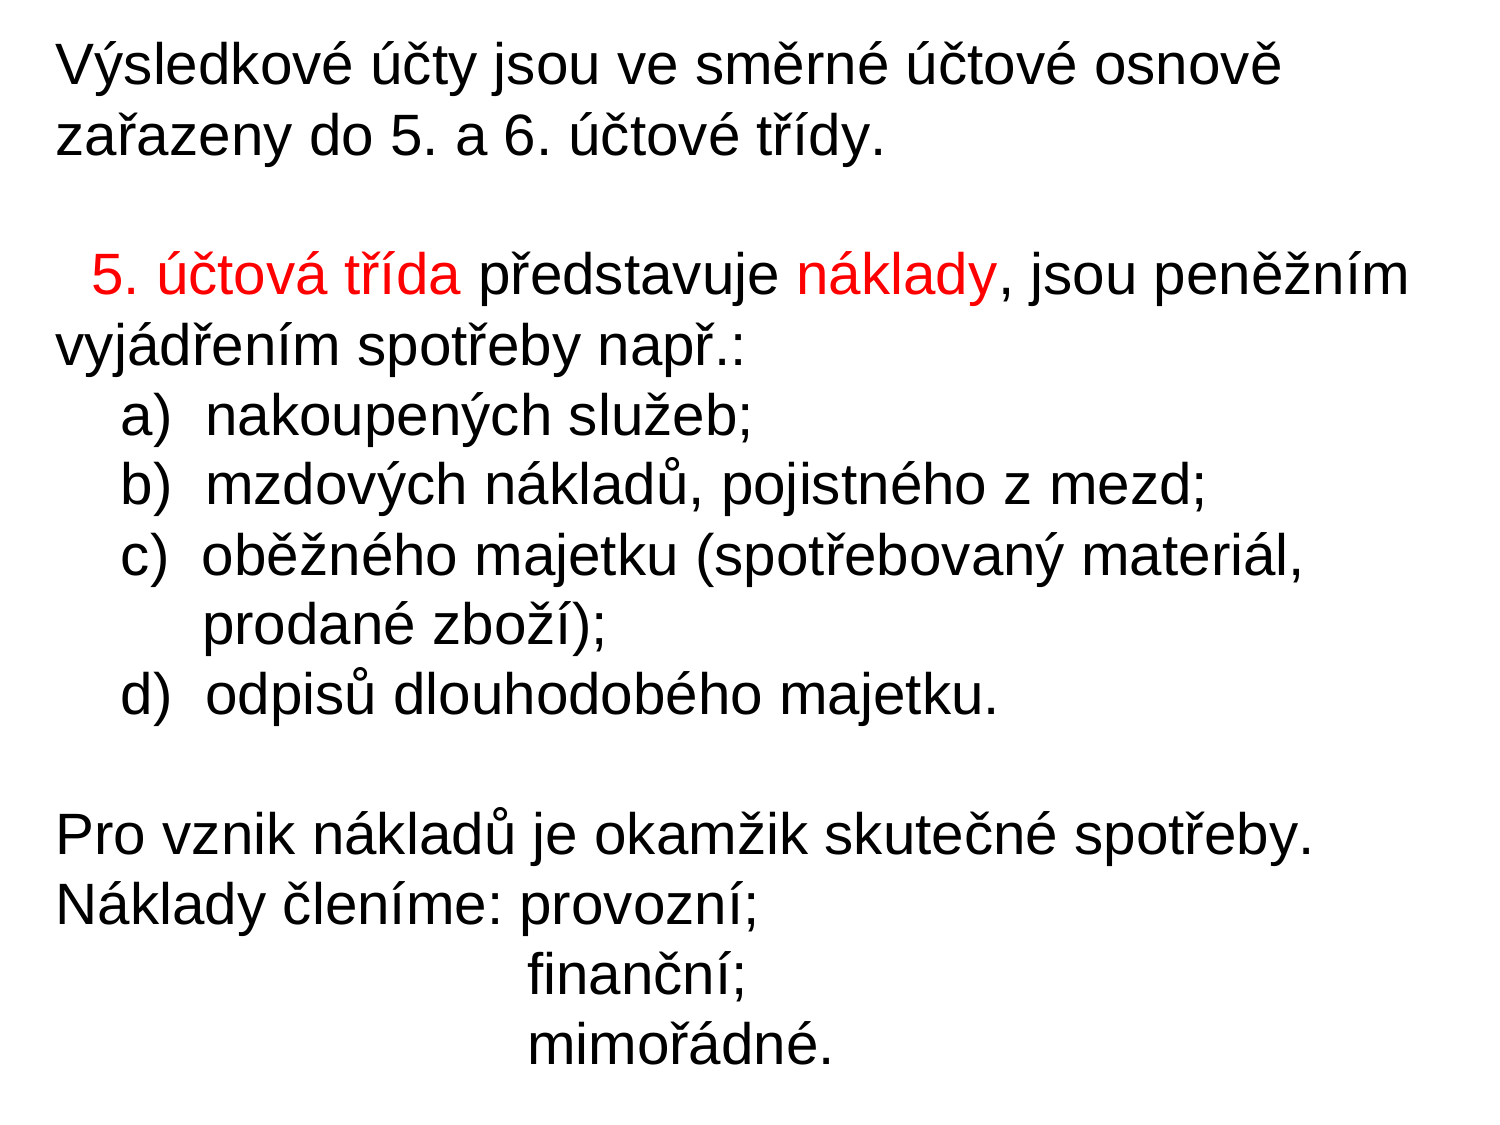

Výsledkové účty jsou ve směrné účtové osnově
zařazeny do 5. a 6. účtové třídy.
5. účtová třída představuje náklady, jsou peněžním
vyjádřením spotřeby např.:
 a) nakoupených služeb;
 b) mzdových nákladů, pojistného z mezd;
 c) oběžného majetku (spotřebovaný materiál,
 prodané zboží);
 d) odpisů dlouhodobého majetku.
Pro vznik nákladů je okamžik skutečné spotřeby.
Náklady členíme: provozní;
 finanční;
 mimořádné.